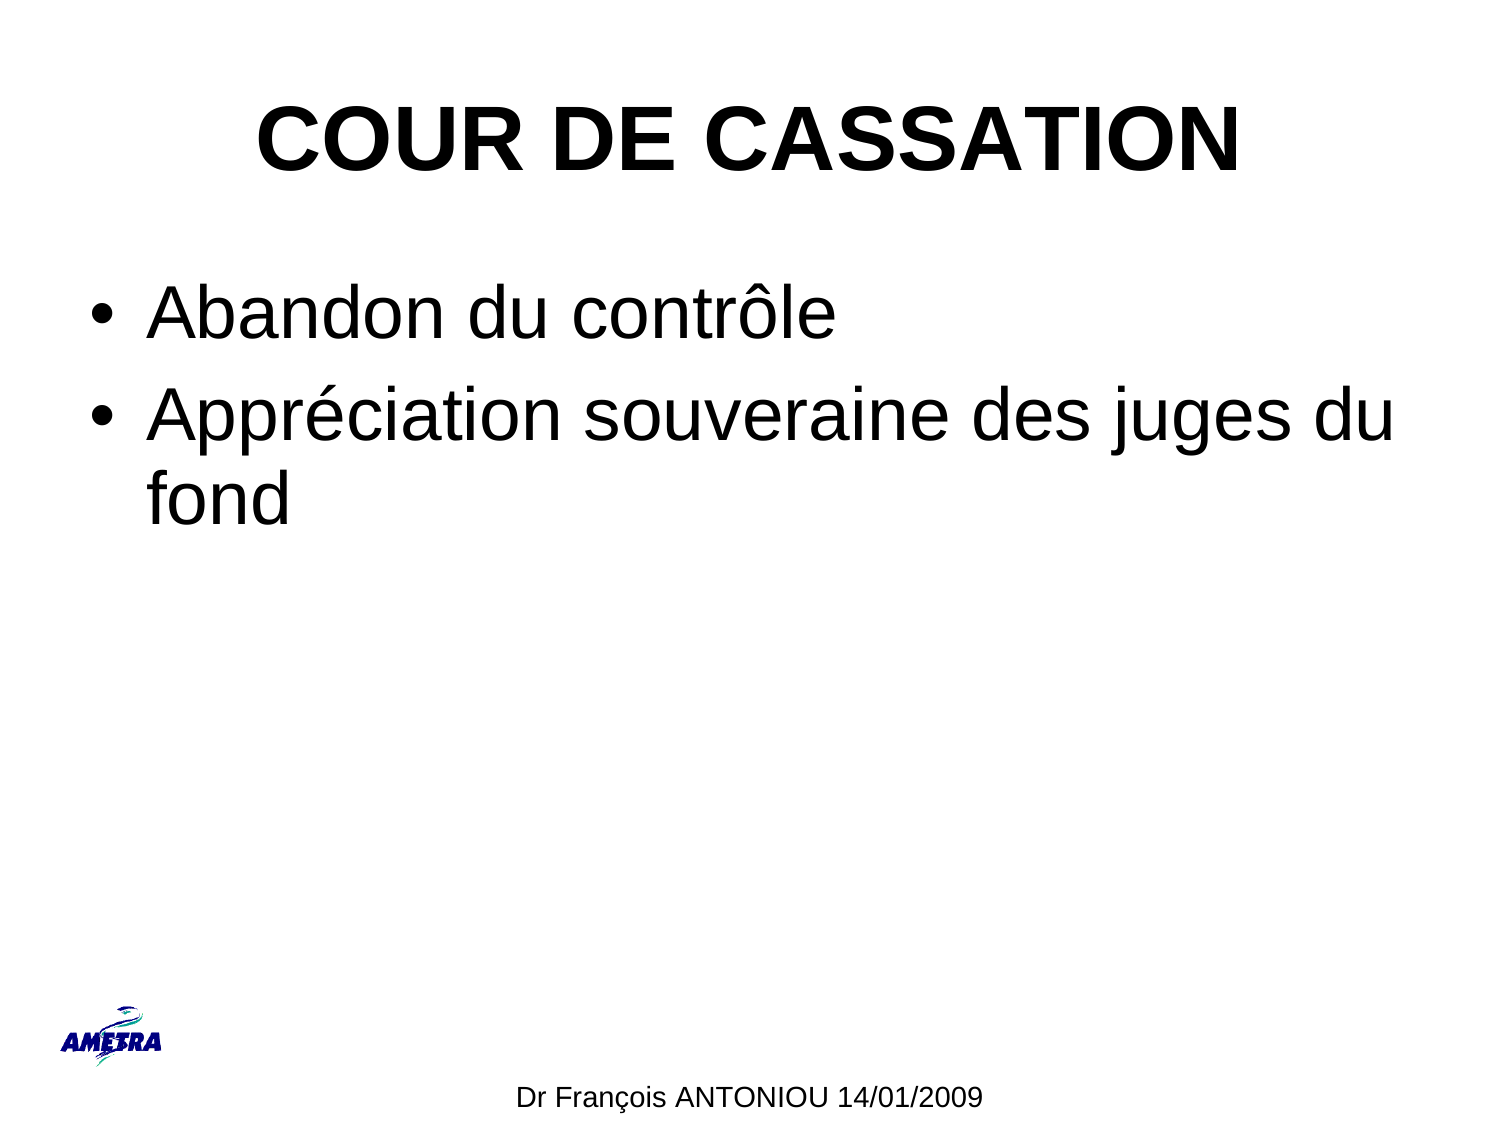

# COUR DE CASSATION
Abandon du contrôle
Appréciation souveraine des juges du fond
Dr François ANTONIOU 14/01/2009